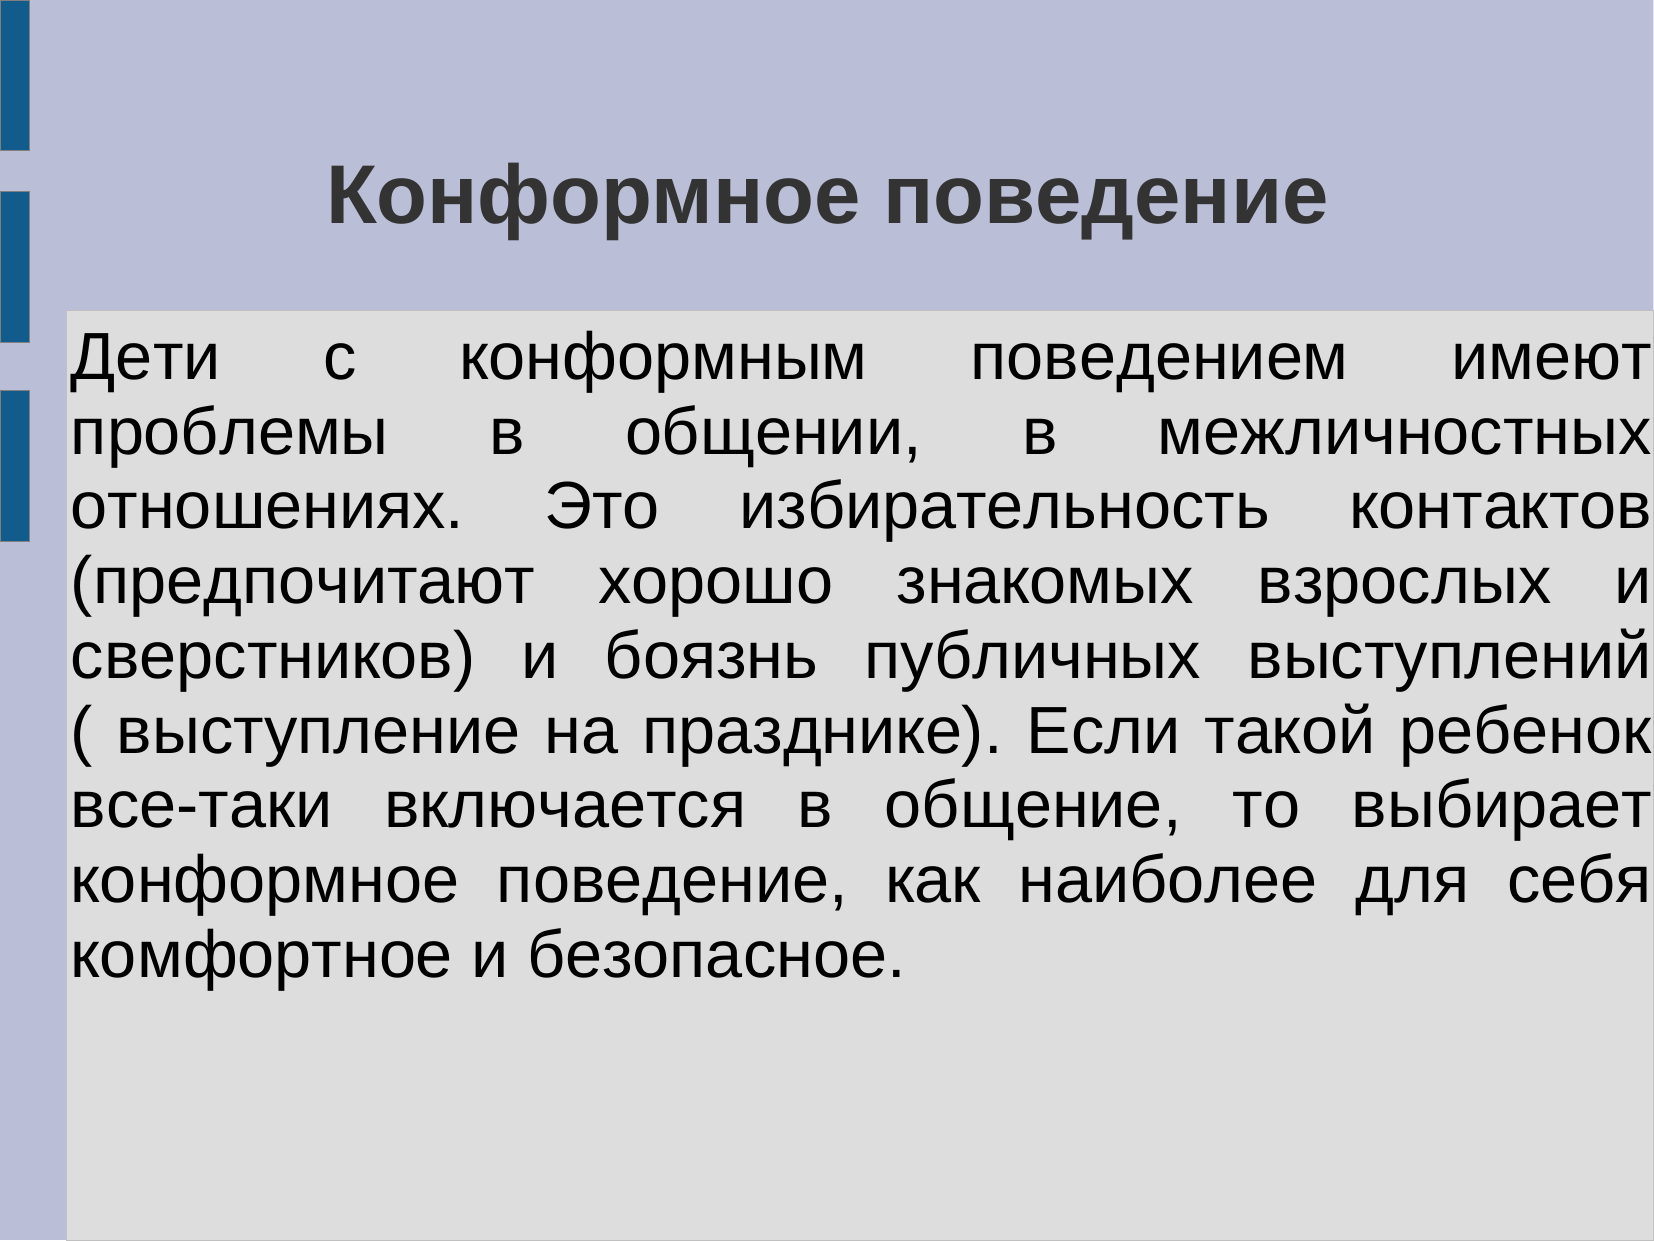

# Конформное поведение
Дети с конформным поведением имеют проблемы в общении, в межличностных отношениях. Это избирательность контактов (предпочитают хорошо знакомых взрослых и сверстников) и боязнь публичных выступлений ( выступление на празднике). Если такой ребенок все-таки включается в общение, то выбирает конформное поведение, как наиболее для себя комфортное и безопасное.